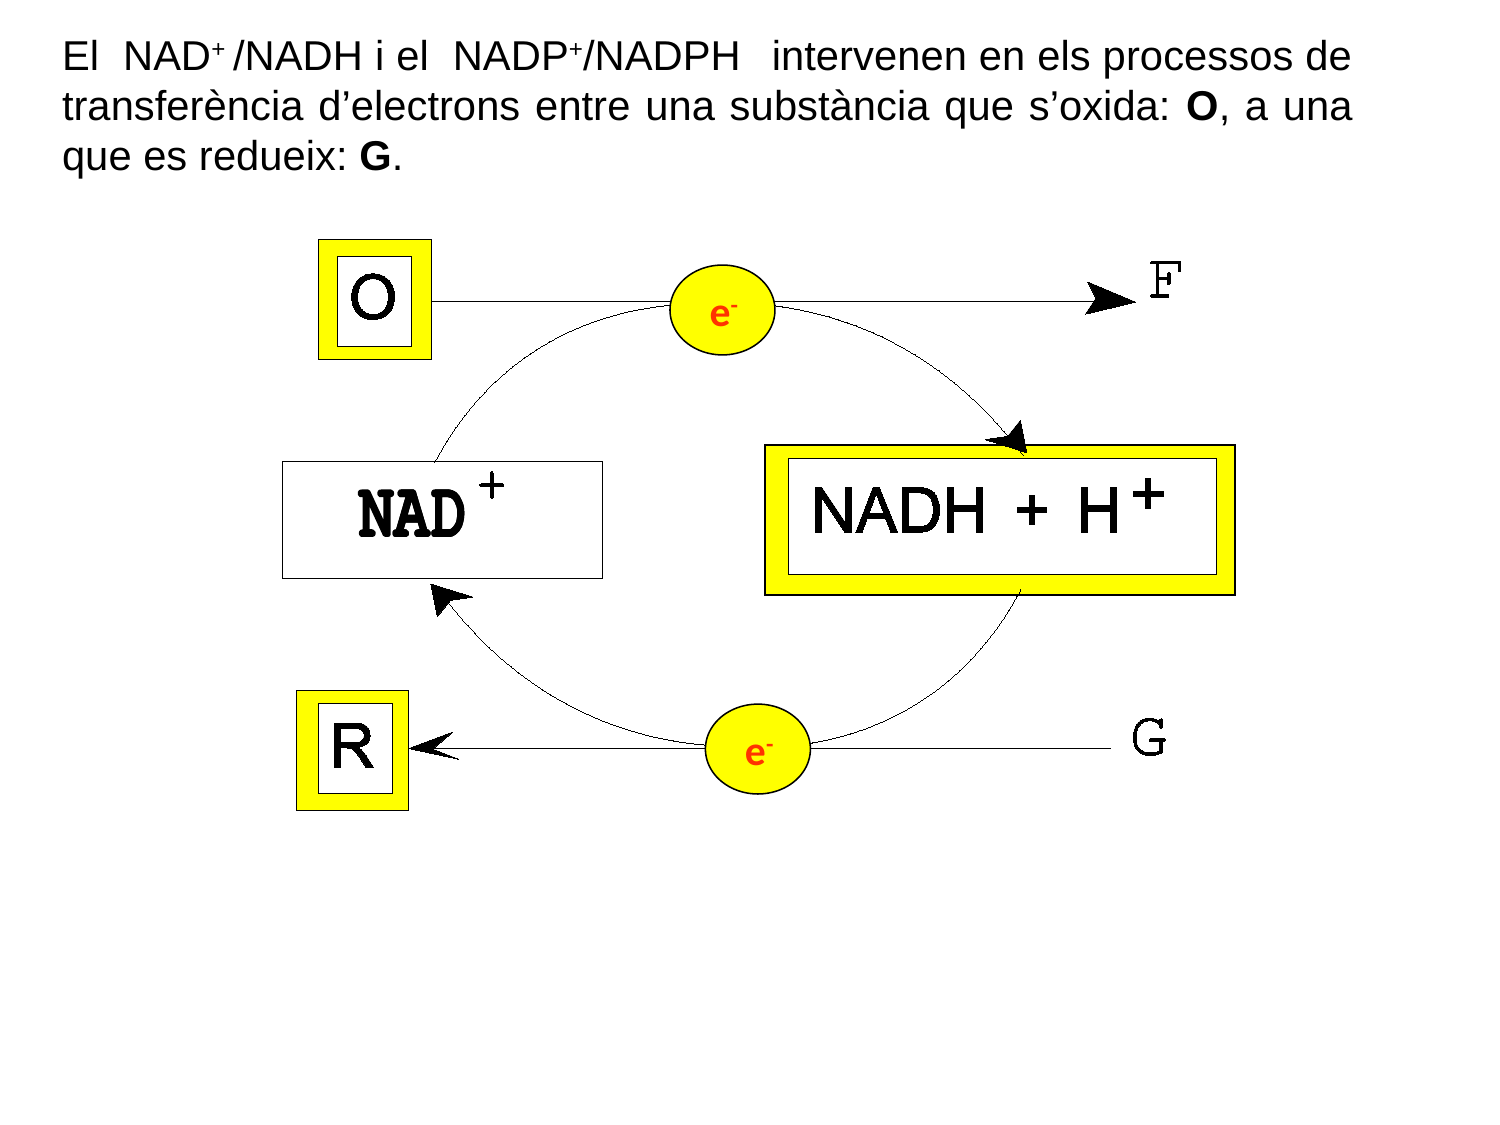

El NAD+ /NADH i el NADP+/NADPH intervenen en els processos de transferència d’electrons entre una substància que s’oxida: O, a una que es redueix: G.
e-
e-